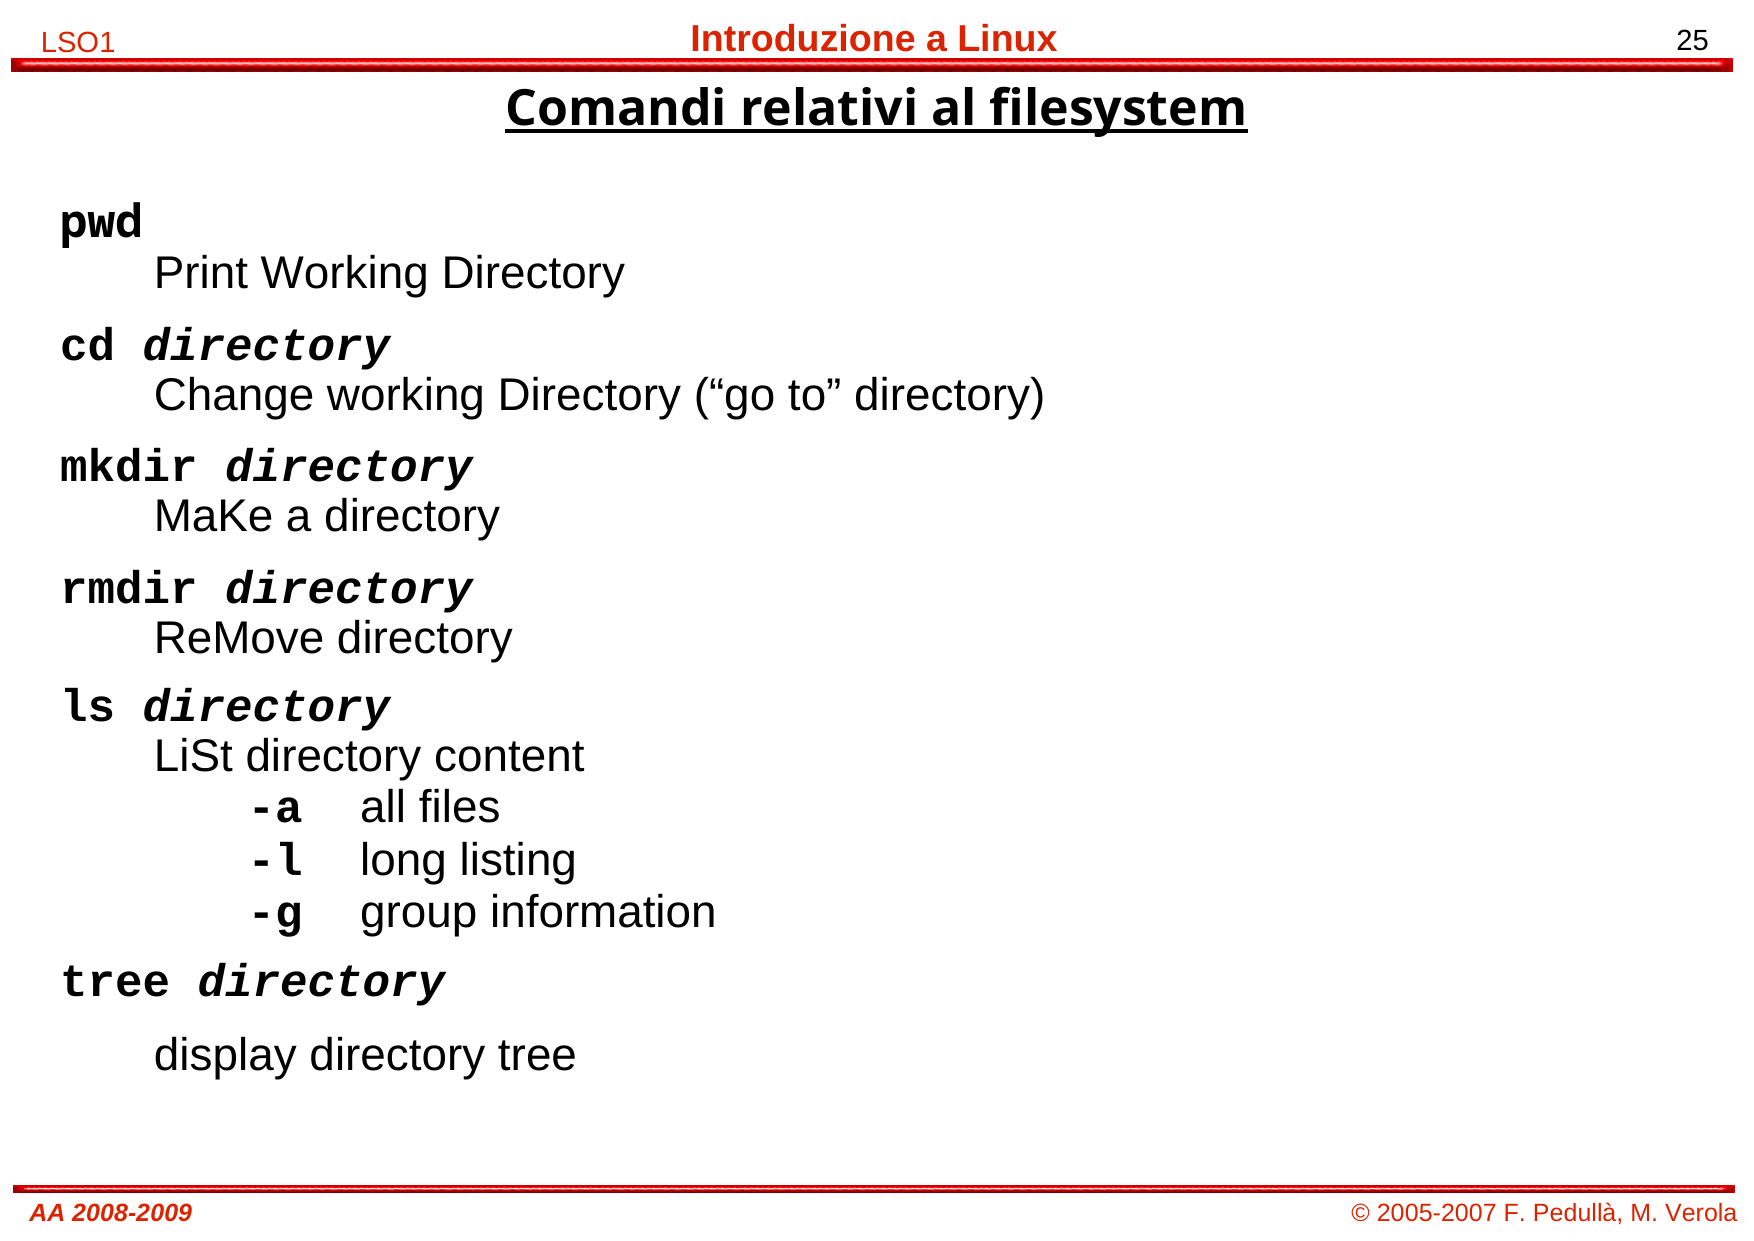

# Comandi relativi al filesystem
pwd
Print Working Directory
cd directory
Change working Directory (“go to” directory)
mkdir directory
MaKe a directory
rmdir directory
ReMove directory
ls directory
LiSt directory content
-a	all files
-l 	long listing
-g 	group information
tree directory
display directory tree